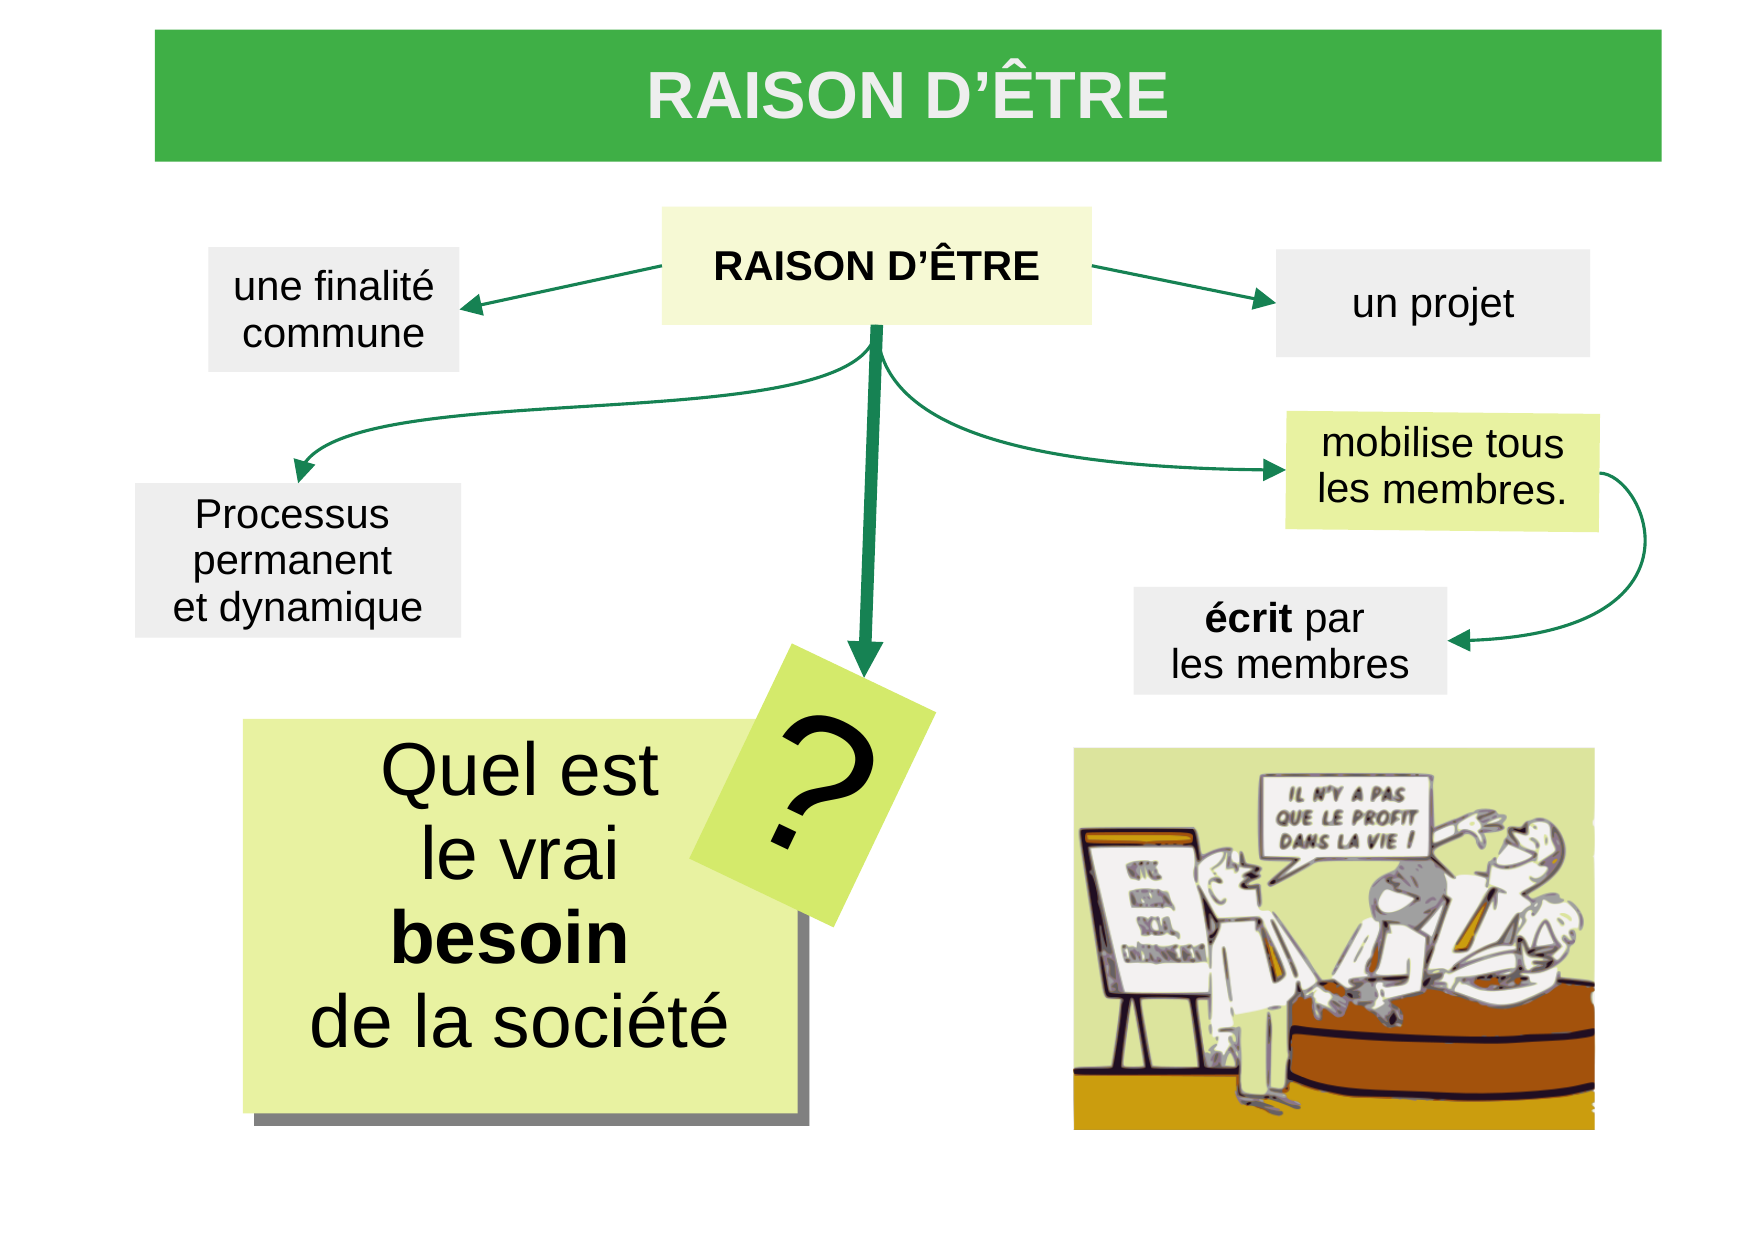

# RAISON D’ÊTRE
RAISON D’ÊTRE
une finalité commune
un projet
mobilise tous les membres.
Processus
permanent
et dynamique
écrit par
les membres
?
Quel est
le vrai
besoin
de la société